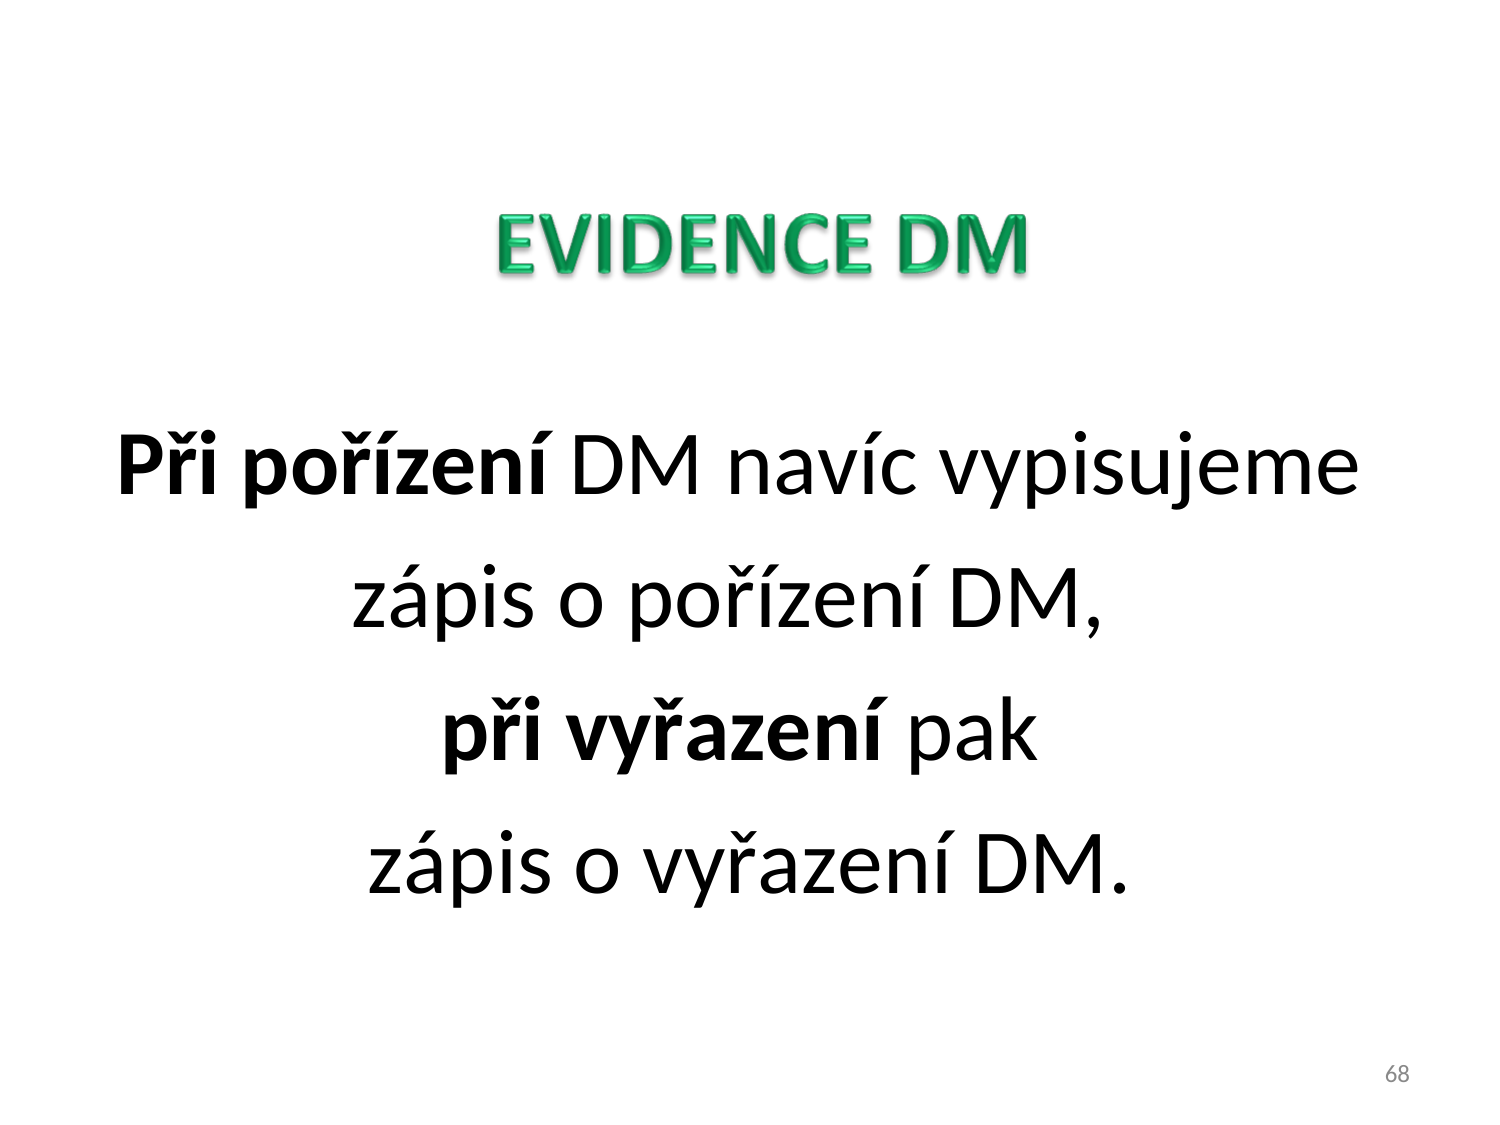

# Při pořízení DM navíc vypisujeme
zápis o pořízení DM,
při vyřazení pak
zápis o vyřazení DM.